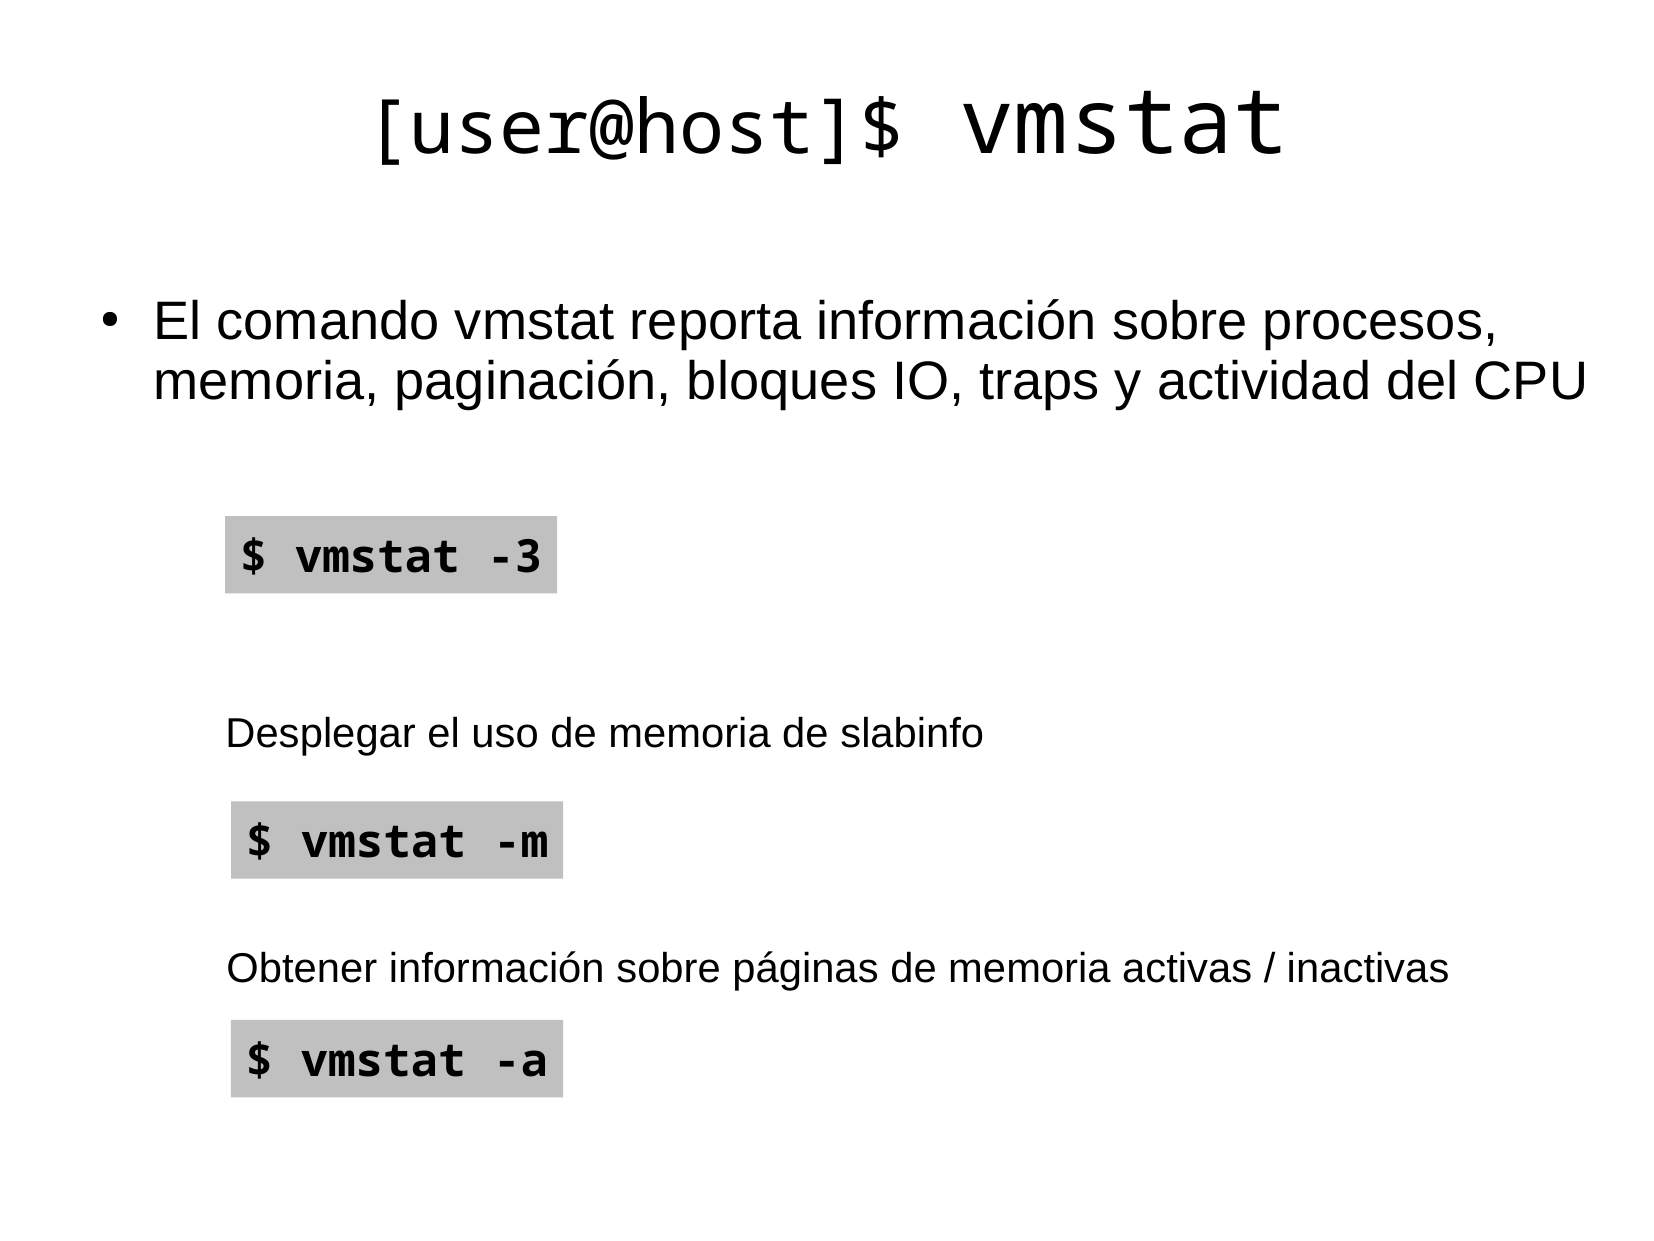

# [user@host]$ vmstat
El comando vmstat reporta información sobre procesos, memoria, paginación, bloques IO, traps y actividad del CPU
$ vmstat -3
Desplegar el uso de memoria de slabinfo
$ vmstat -m
Obtener información sobre páginas de memoria activas / inactivas
$ vmstat -a